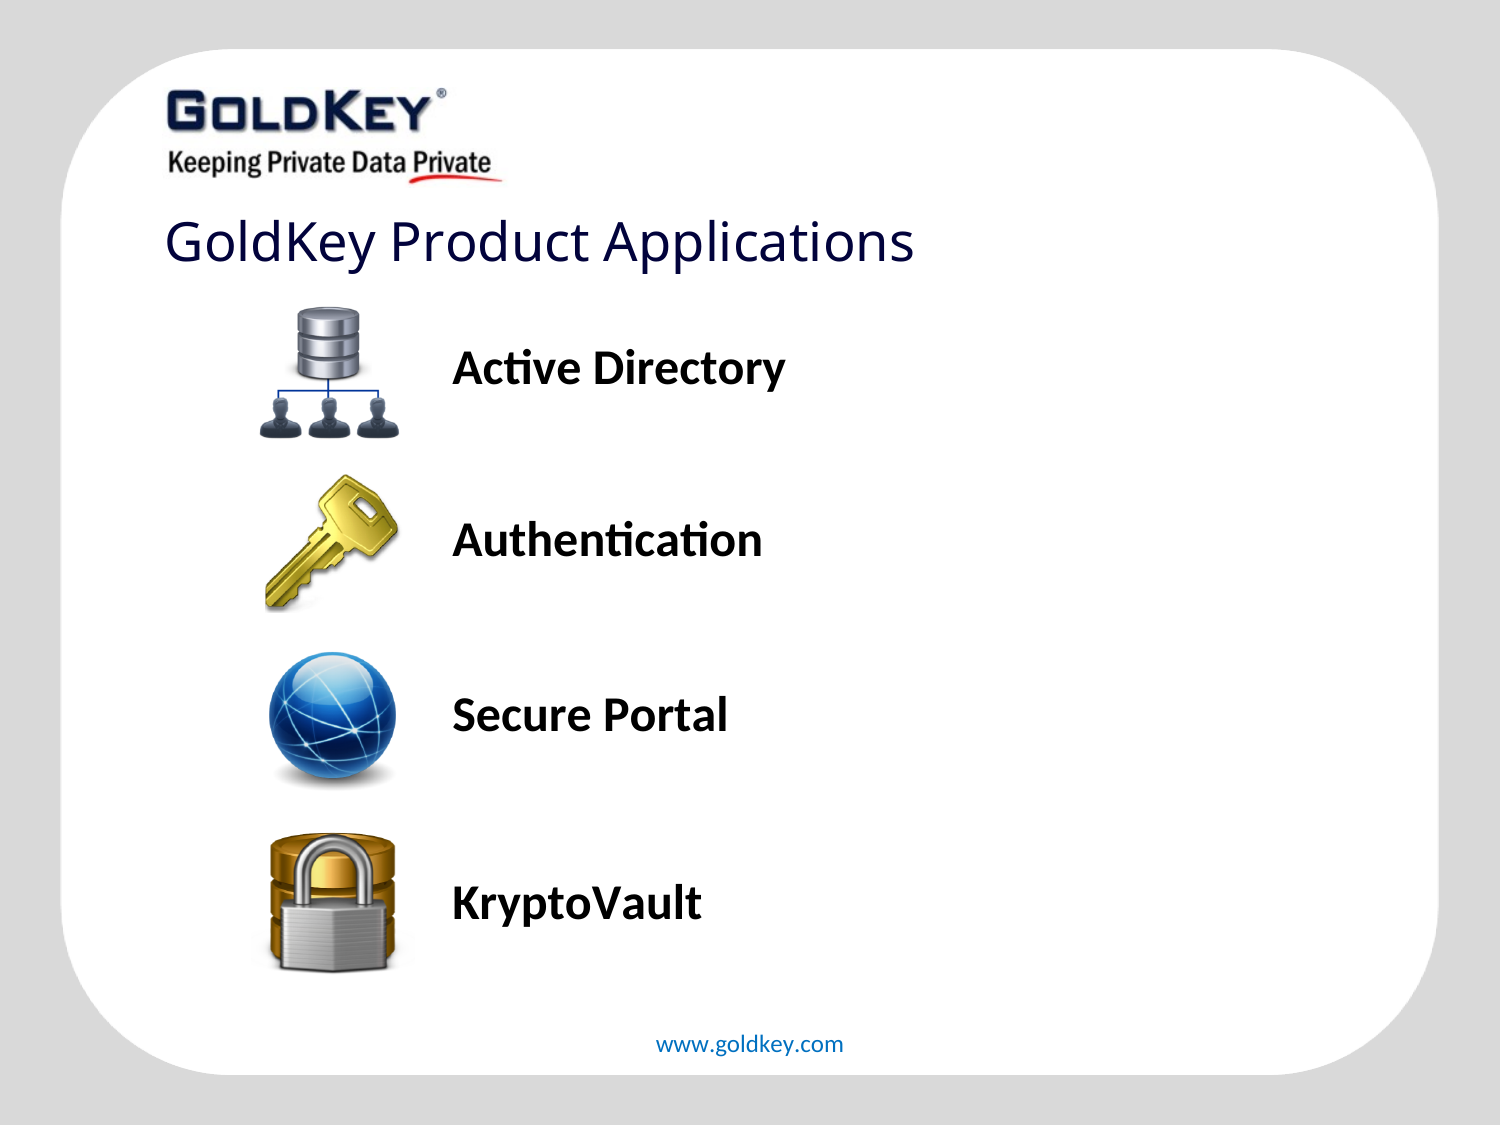

GoldKey Product Applications
Active Directory
Authentication
Secure Portal
KryptoVault
www.goldkey.com